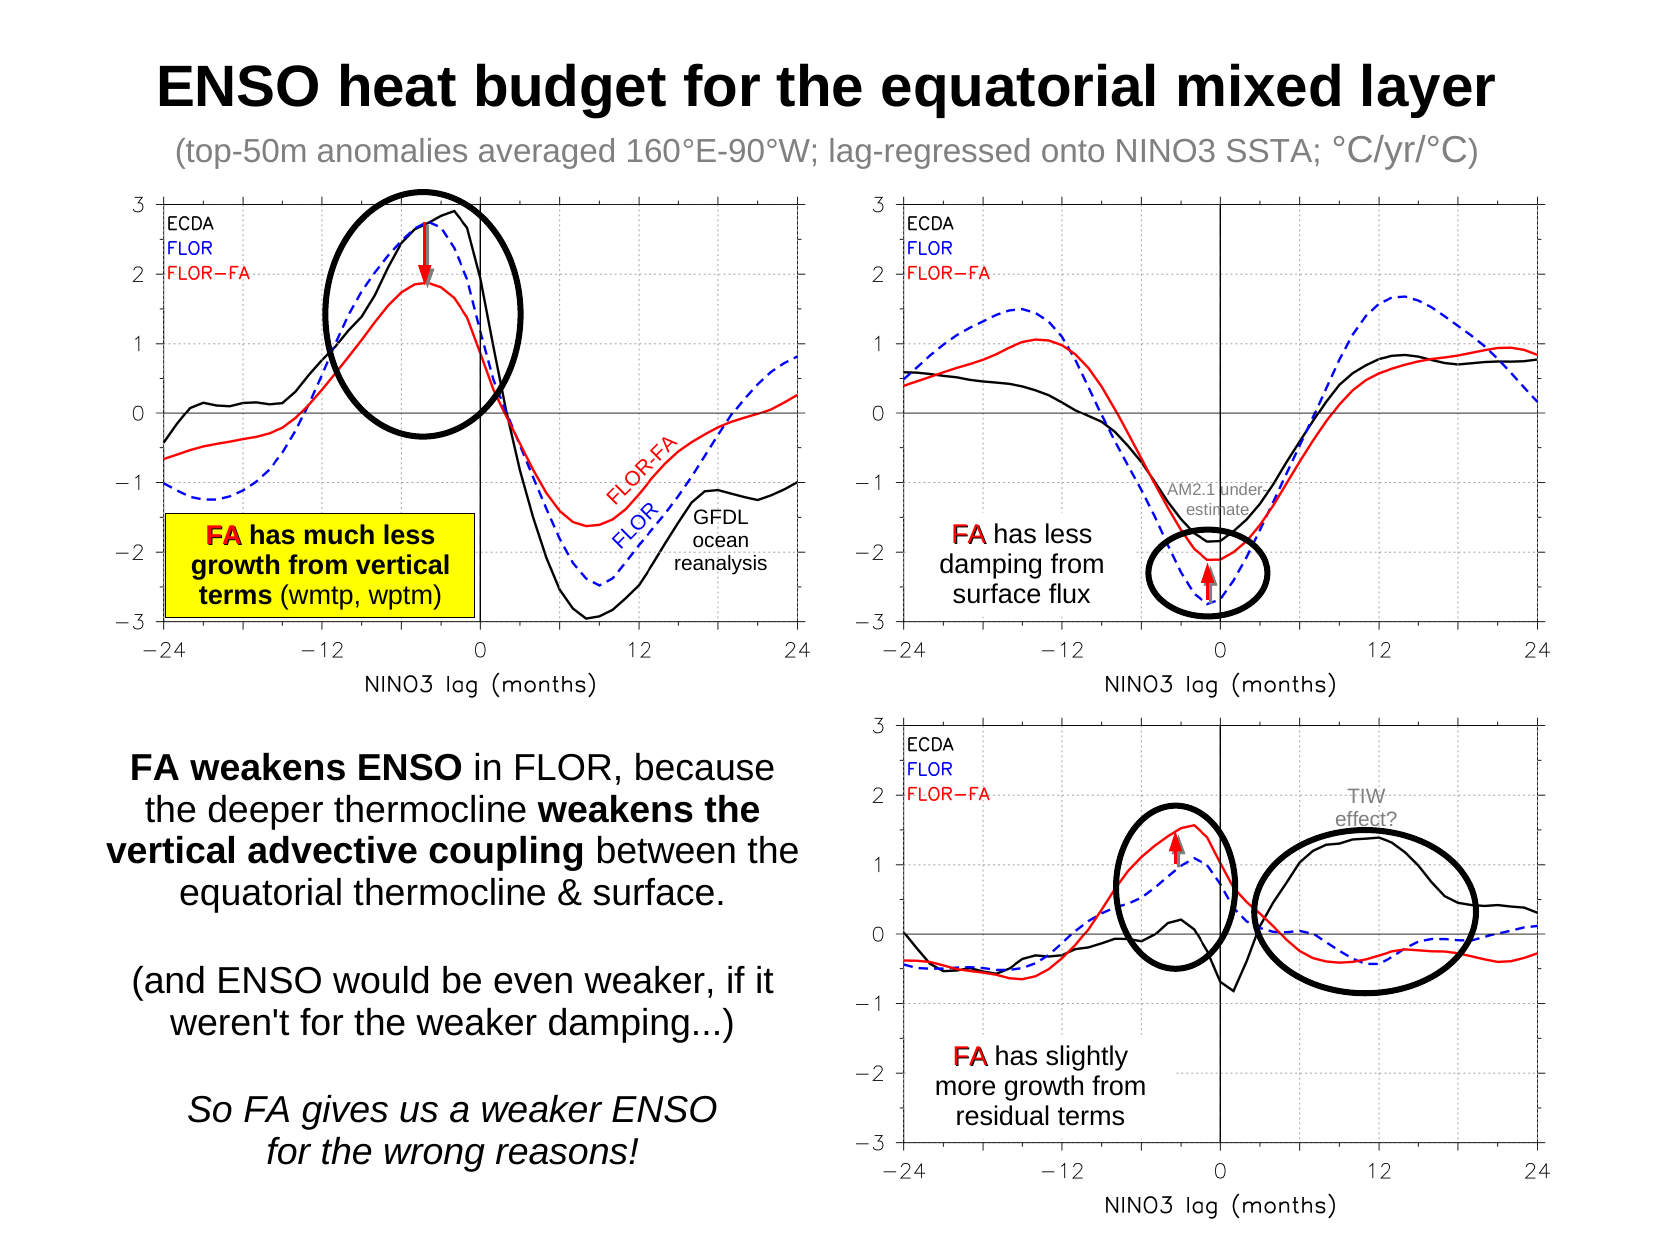

ENSO heat budget for the equatorial mixed layer
(top-50m anomalies averaged 160°E-90°W; lag-regressed onto NINO3 SSTA; °C/yr/°C)
AM2.1 under-
estimate
FA has less damping from surface flux
FLOR-FA
GFDL
ocean reanalysis
FLOR
FA has much less growth from vertical terms (wmtp, wptm)
TIW
effect?
FA has slightly
more growth from
residual terms
FA weakens ENSO in FLOR, because
the deeper thermocline weakens the
vertical advective coupling between the equatorial thermocline & surface.
(and ENSO would be even weaker, if it
weren't for the weaker damping...)
So FA gives us a weaker ENSO
for the wrong reasons!